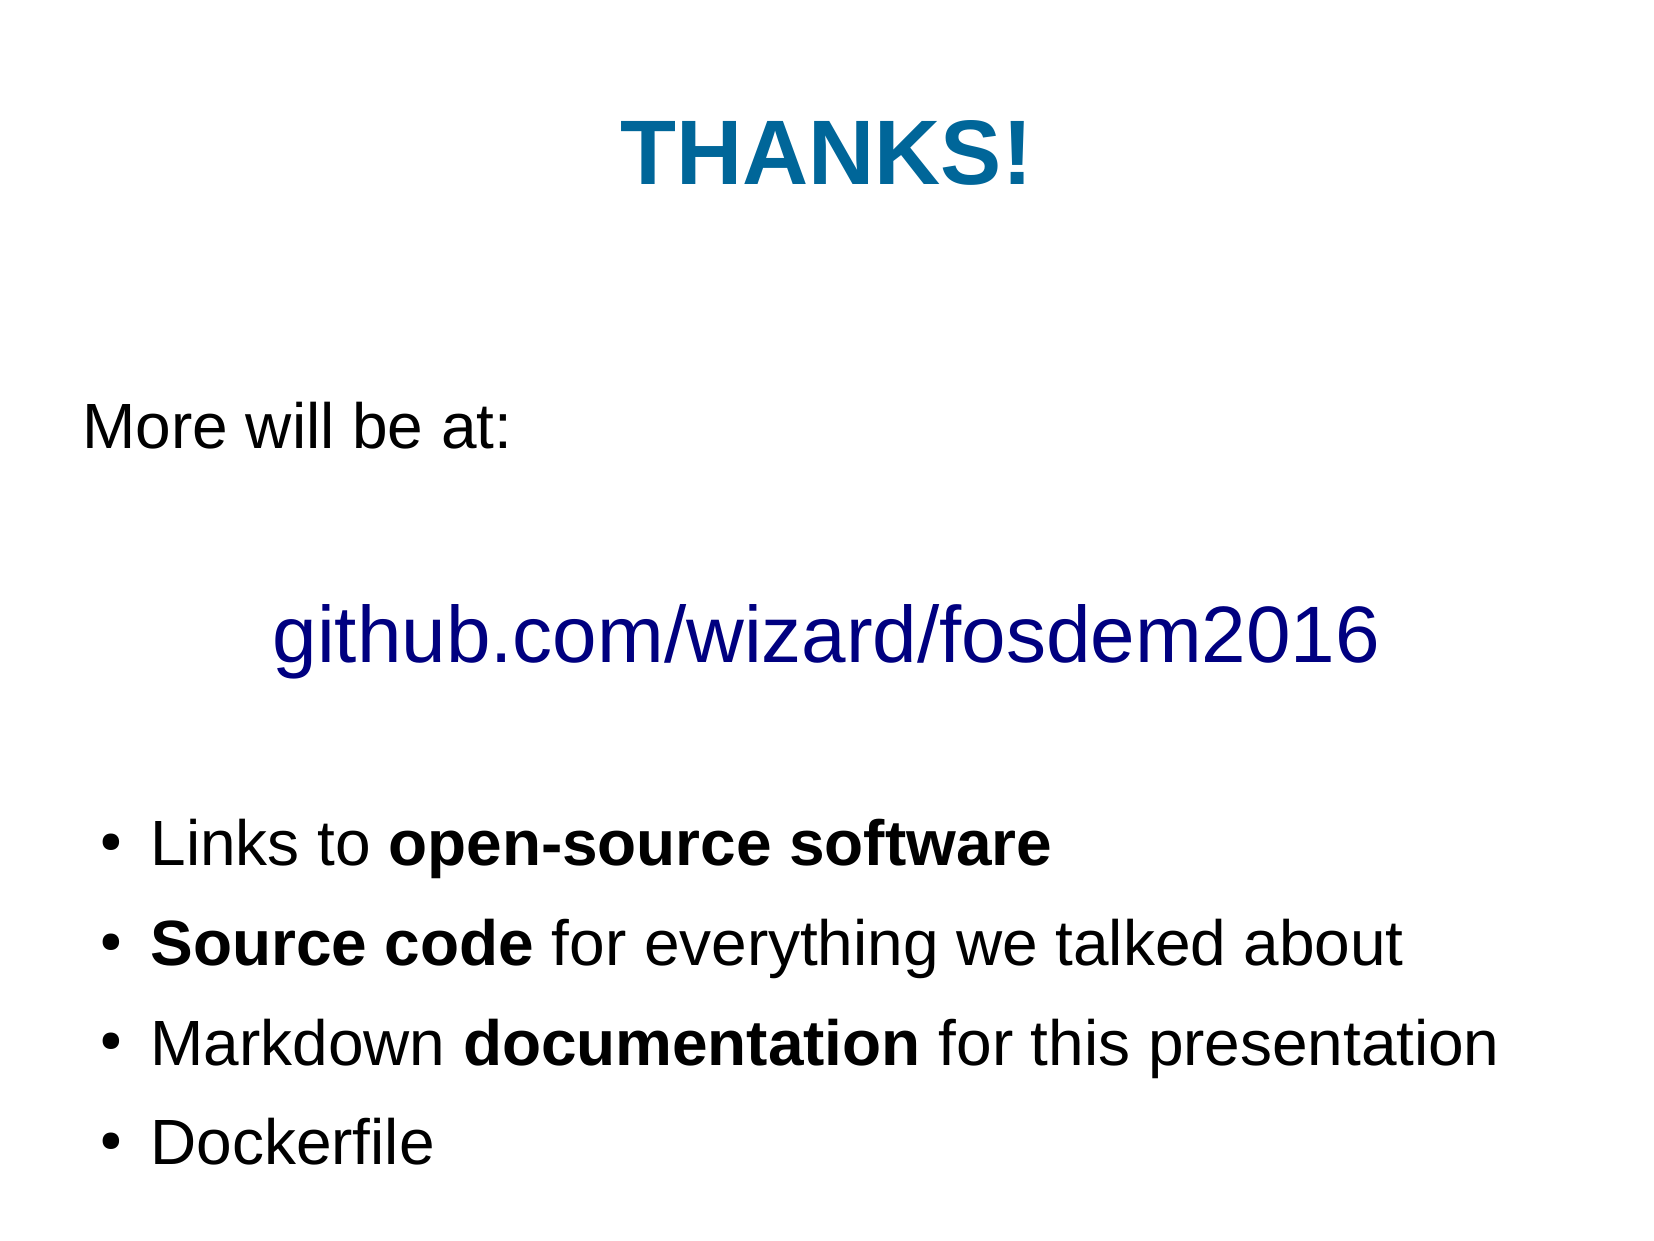

# THANKS!
More will be at:
github.com/wizard/fosdem2016
Links to open-source software
Source code for everything we talked about
Markdown documentation for this presentation
Dockerfile